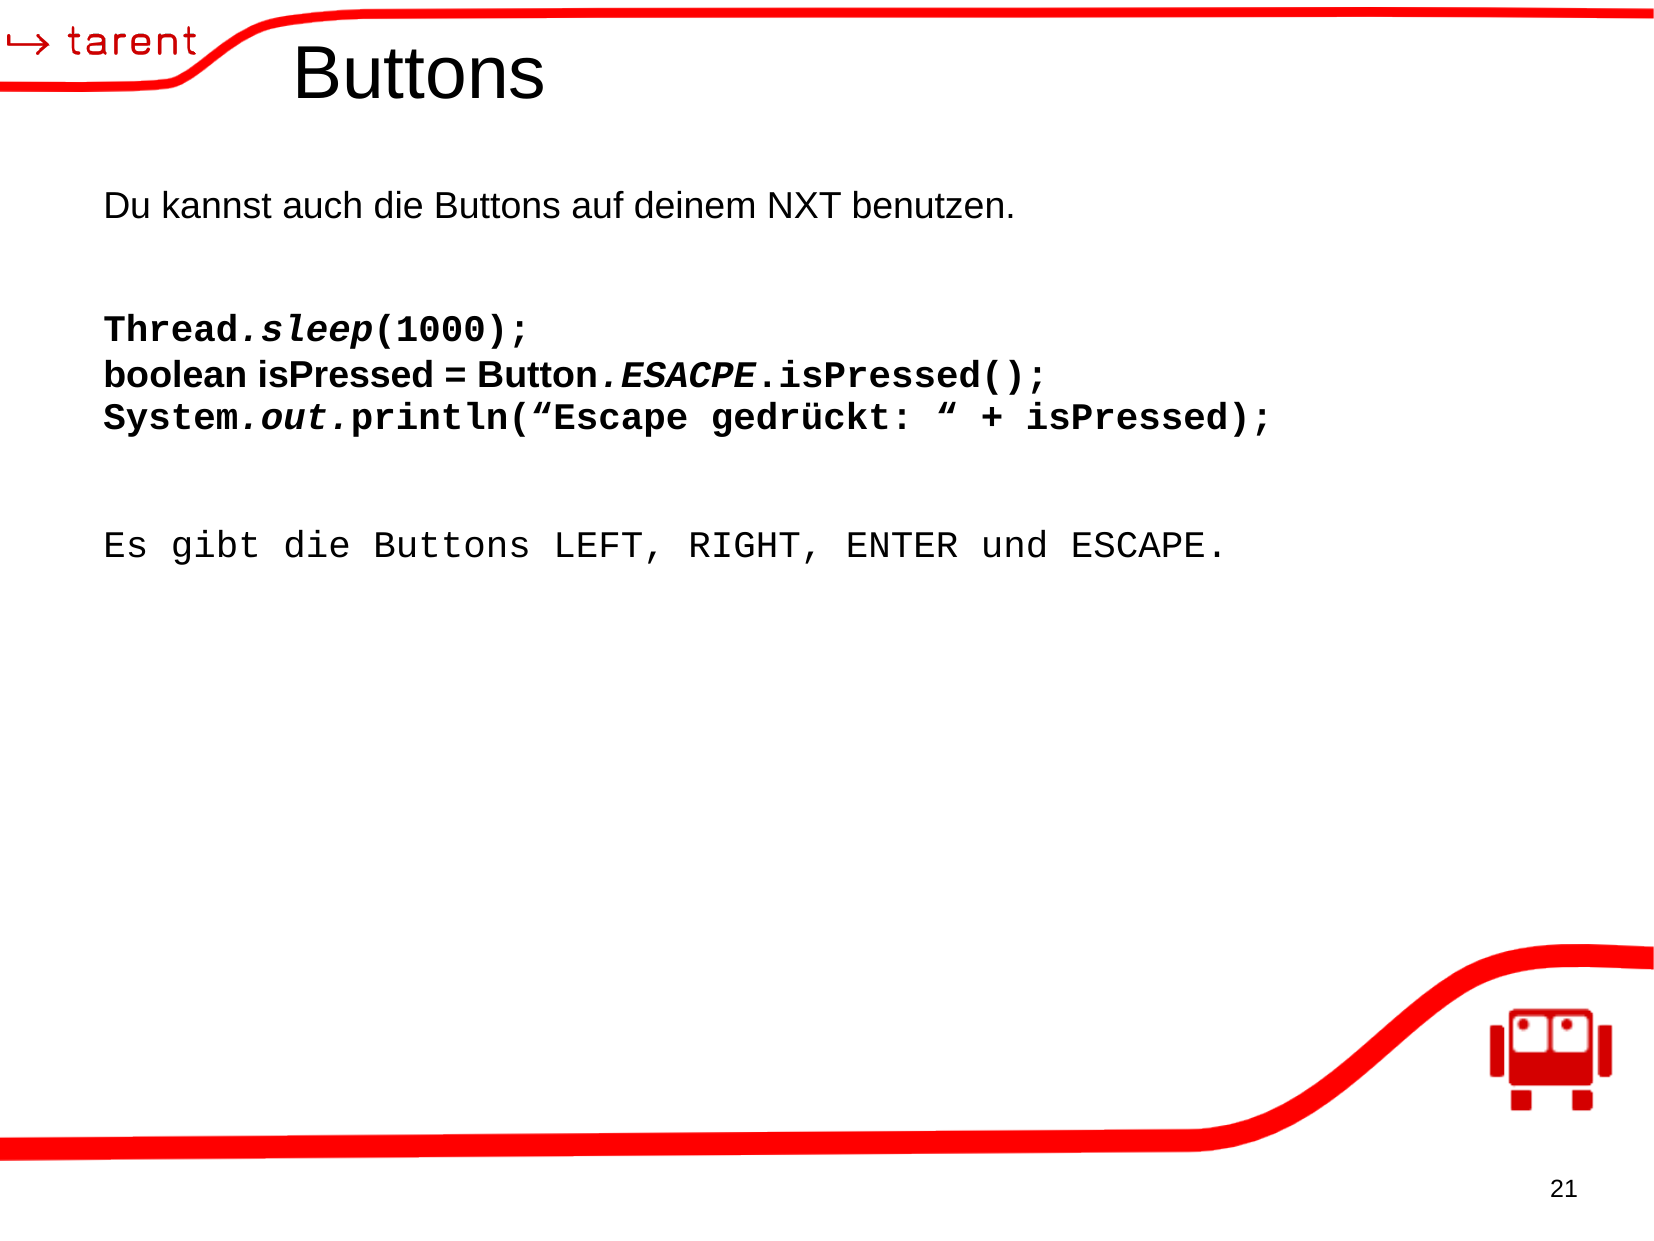

Buttons
Du kannst auch die Buttons auf deinem NXT benutzen.
Thread.sleep(1000);
boolean isPressed = Button.ESACPE.isPressed();
System.out.println(“Escape gedrückt: “ + isPressed);
Es gibt die Buttons LEFT, RIGHT, ENTER und ESCAPE.